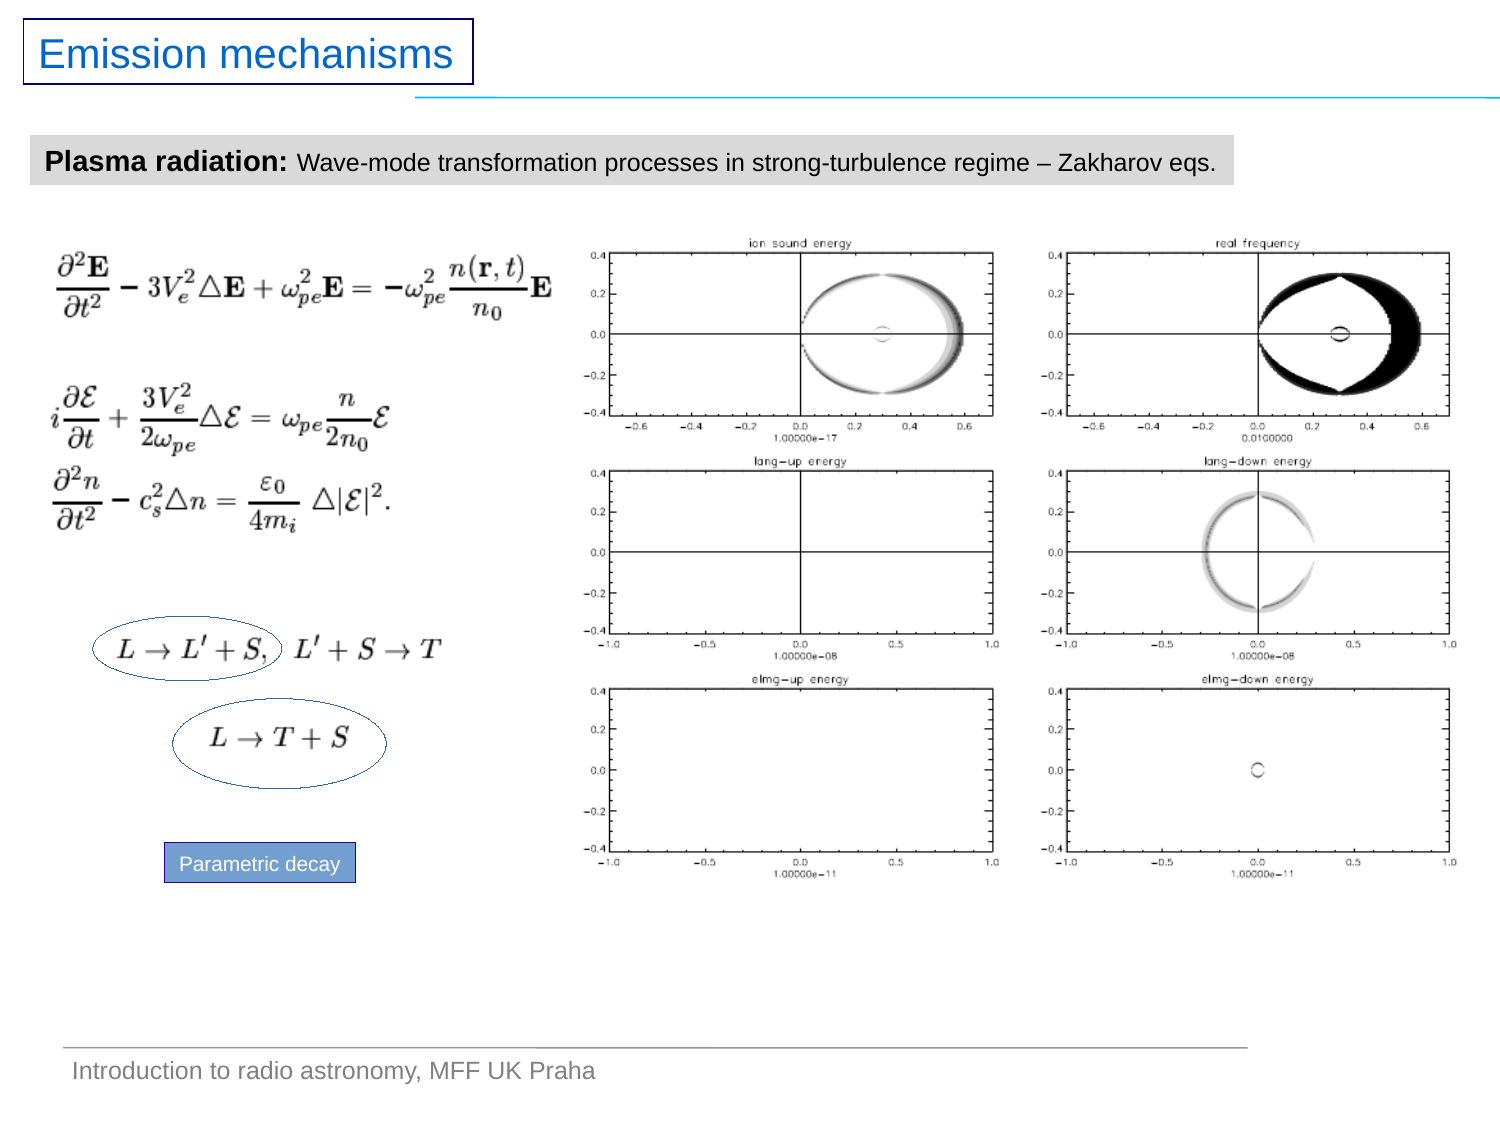

Emission mechanisms
Plasma radiation: Wave-mode transformation processes in strong-turbulence regime – Zakharov eqs.
Parametric decay
Introduction to radio astronomy